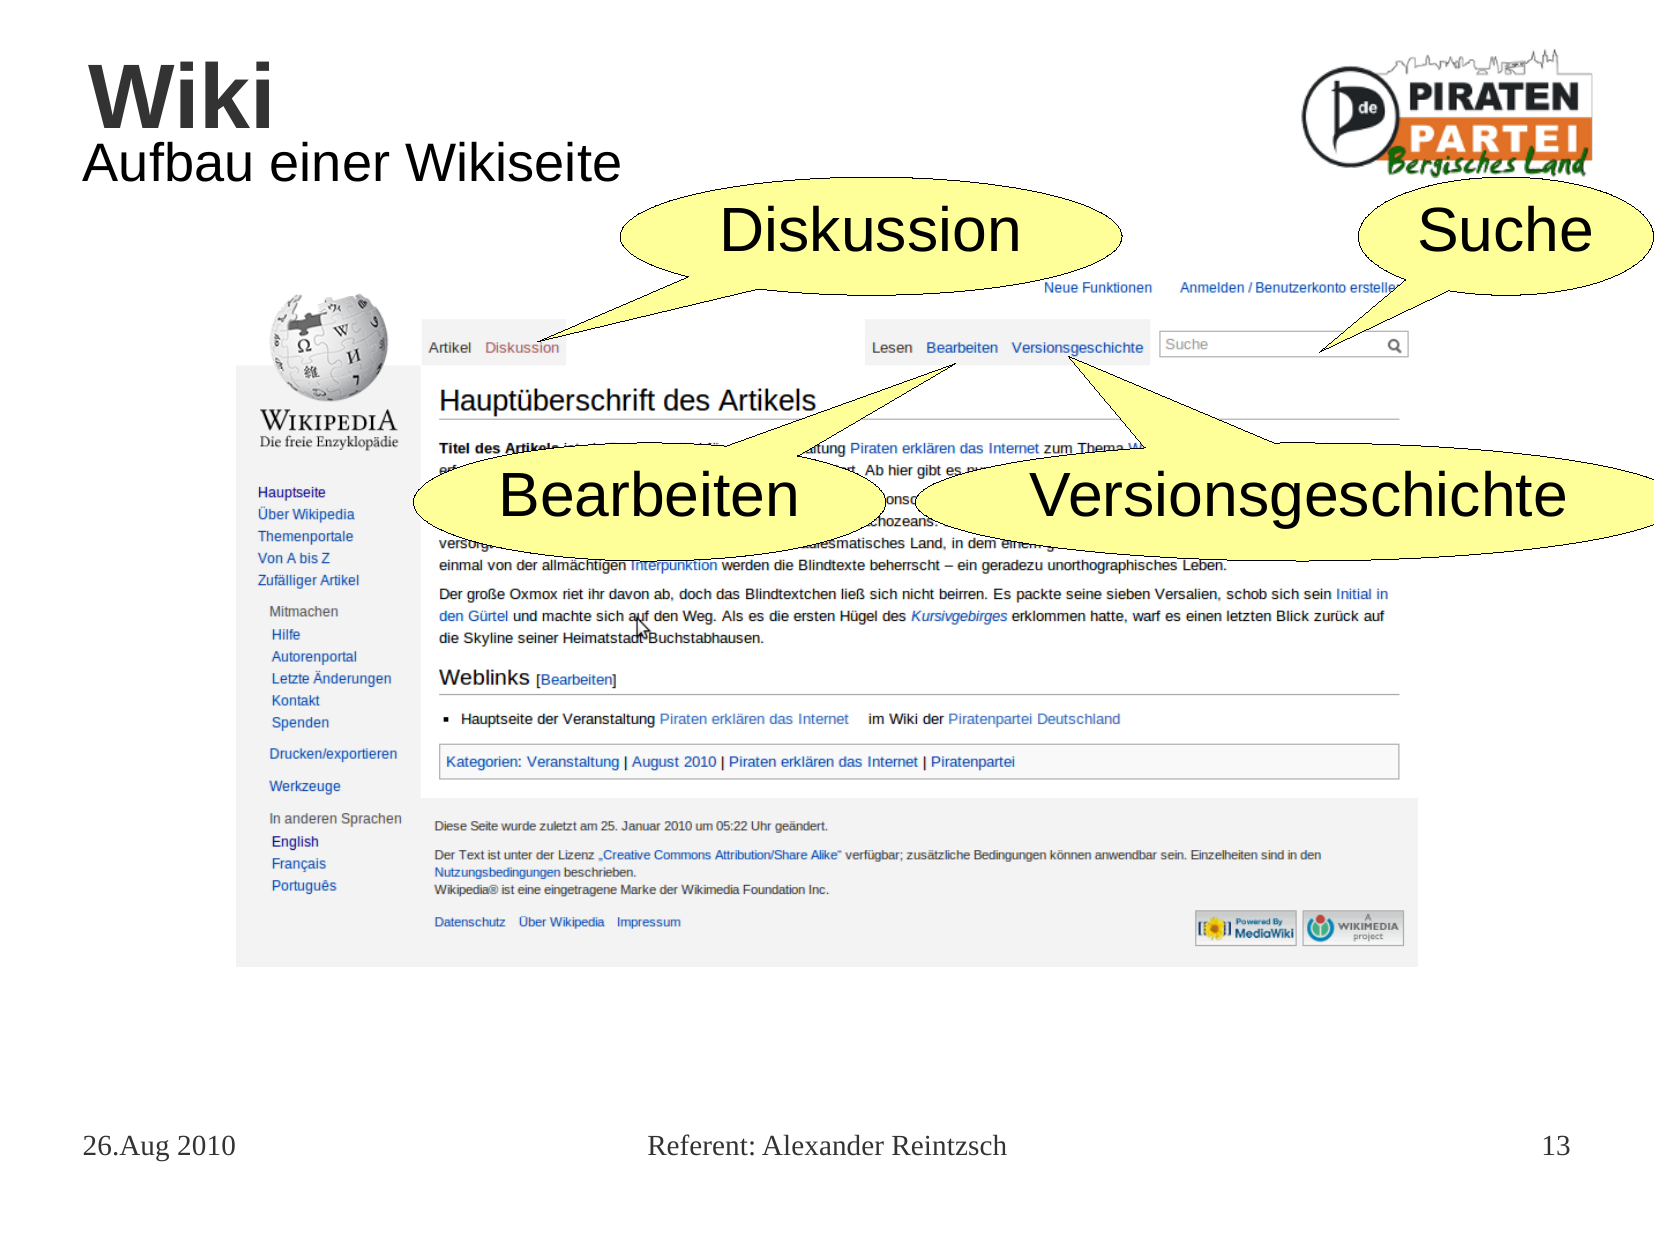

# Aufbau einer Wikiseite
Diskussion
Suche
Bearbeiten
Versionsgeschichte
13